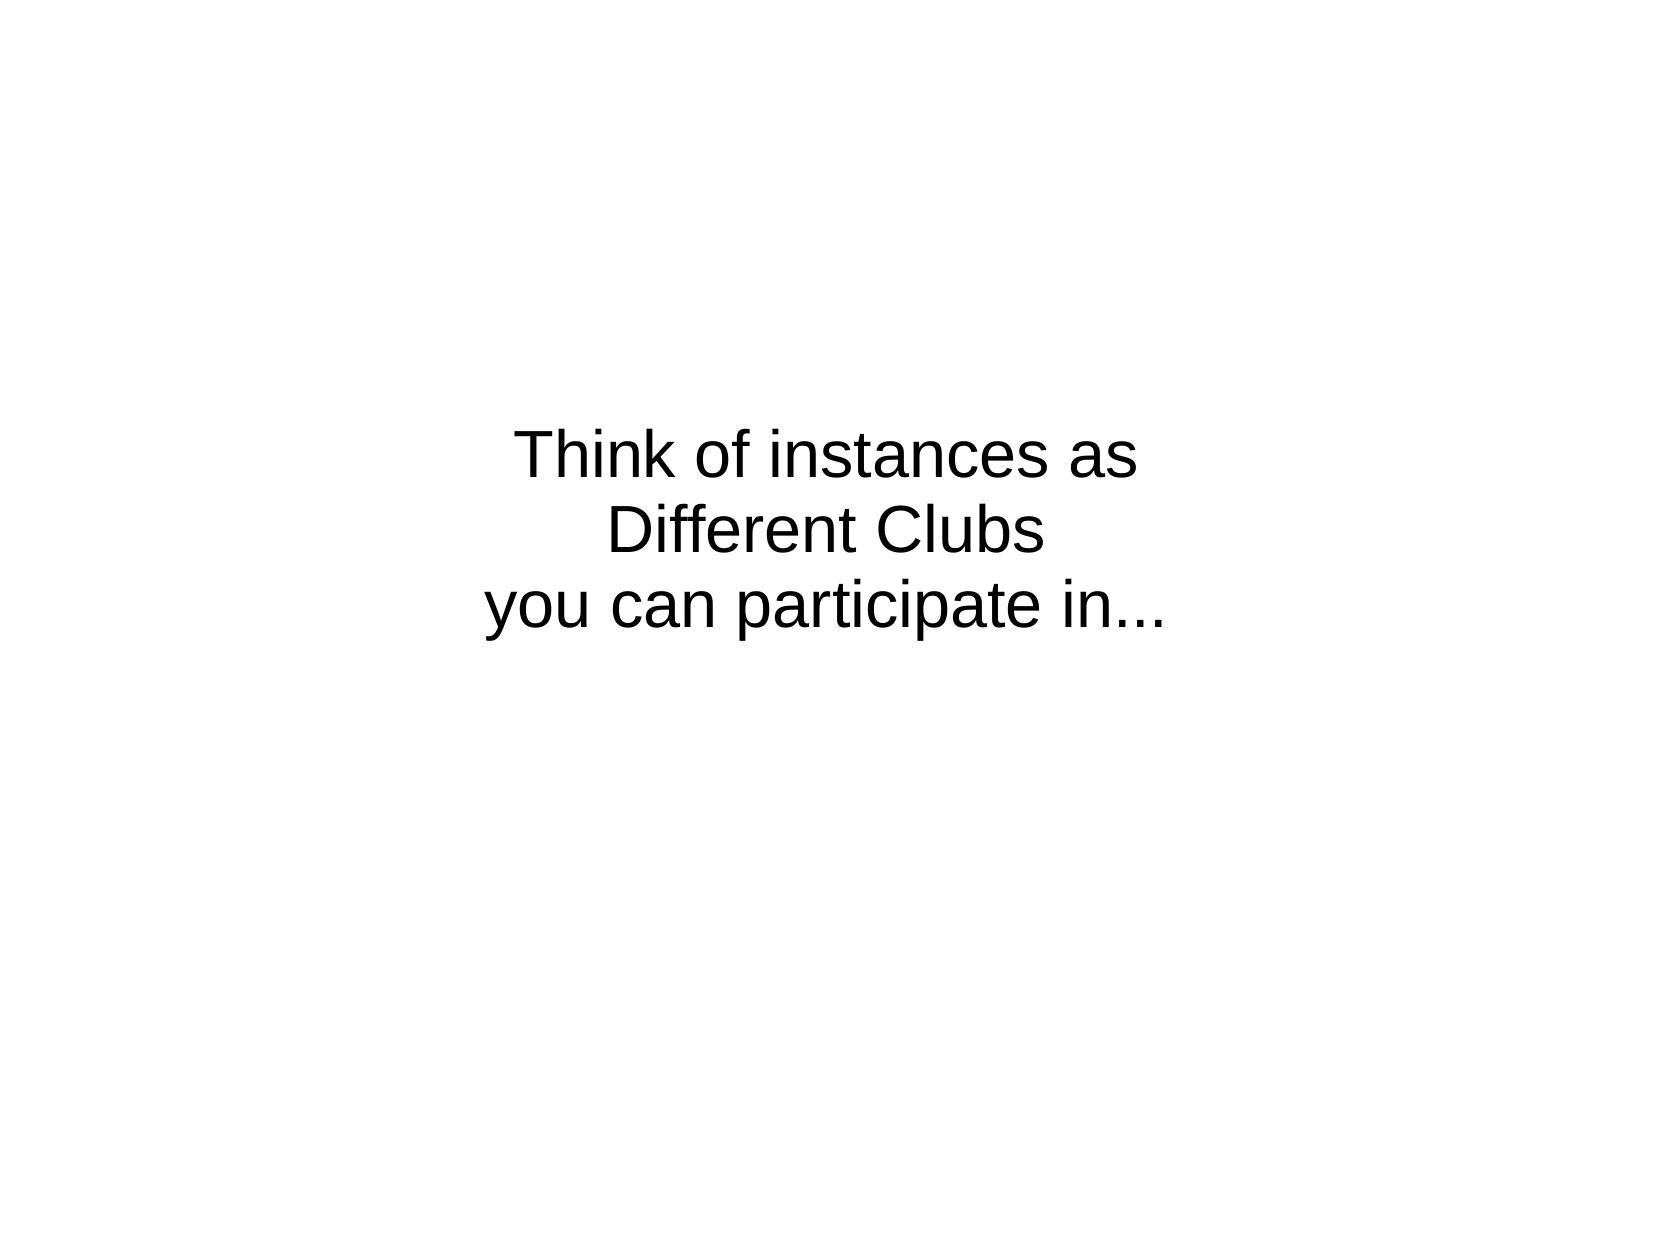

# Think of instances as
Different Clubs
you can participate in...